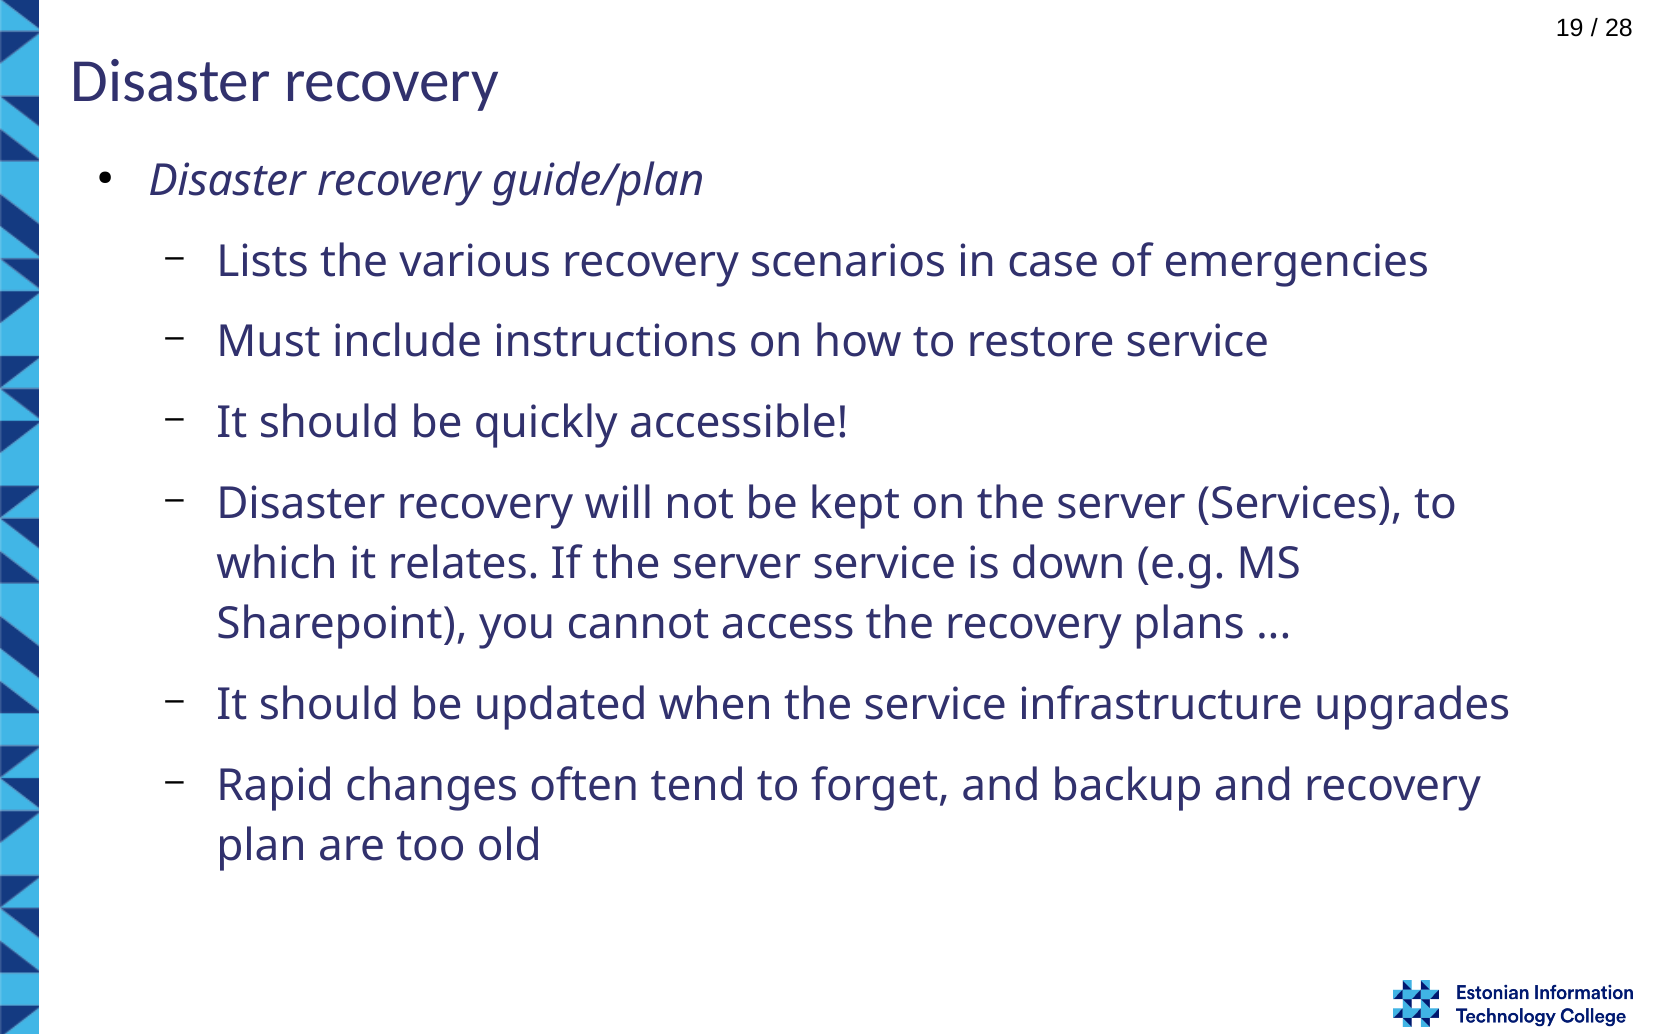

# Disaster recovery
Disaster recovery guide/plan
Lists the various recovery scenarios in case of emergencies
Must include instructions on how to restore service
It should be quickly accessible!
Disaster recovery will not be kept on the server (Services), to which it relates. If the server service is down (e.g. MS Sharepoint), you cannot access the recovery plans ...
It should be updated when the service infrastructure upgrades
Rapid changes often tend to forget, and backup and recovery plan are too old